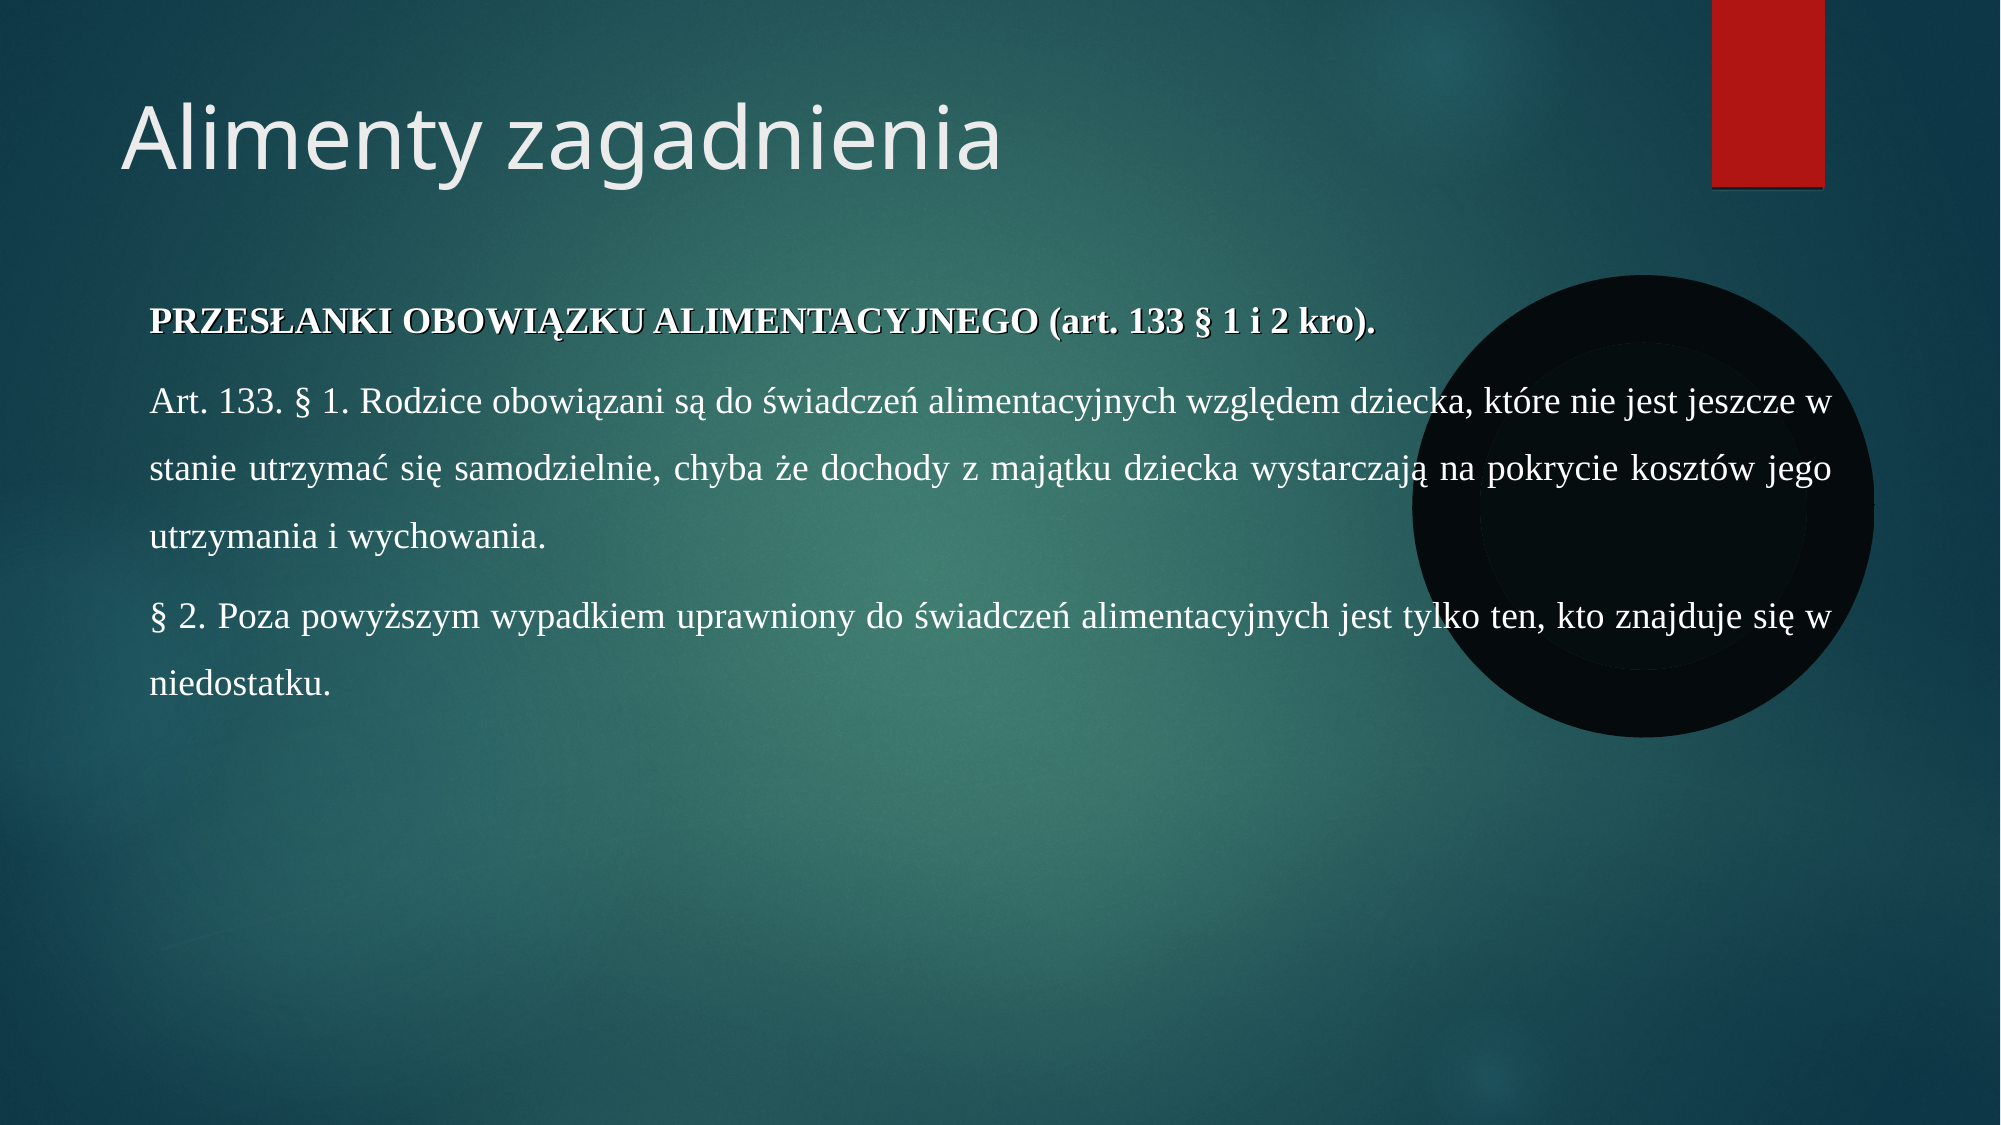

# Alimenty zagadnienia
PRZESŁANKI OBOWIĄZKU ALIMENTACYJNEGO (art. 133 § 1 i 2 kro).
Art. 133. § 1. Rodzice obowiązani są do świadczeń alimentacyjnych względem dziecka, które nie jest jeszcze w stanie utrzymać się samodzielnie, chyba że dochody z majątku dziecka wystarczają na pokrycie kosztów jego utrzymania i wychowania.
§ 2. Poza powyższym wypadkiem uprawniony do świadczeń alimentacyjnych jest tylko ten, kto znajduje się w niedostatku.